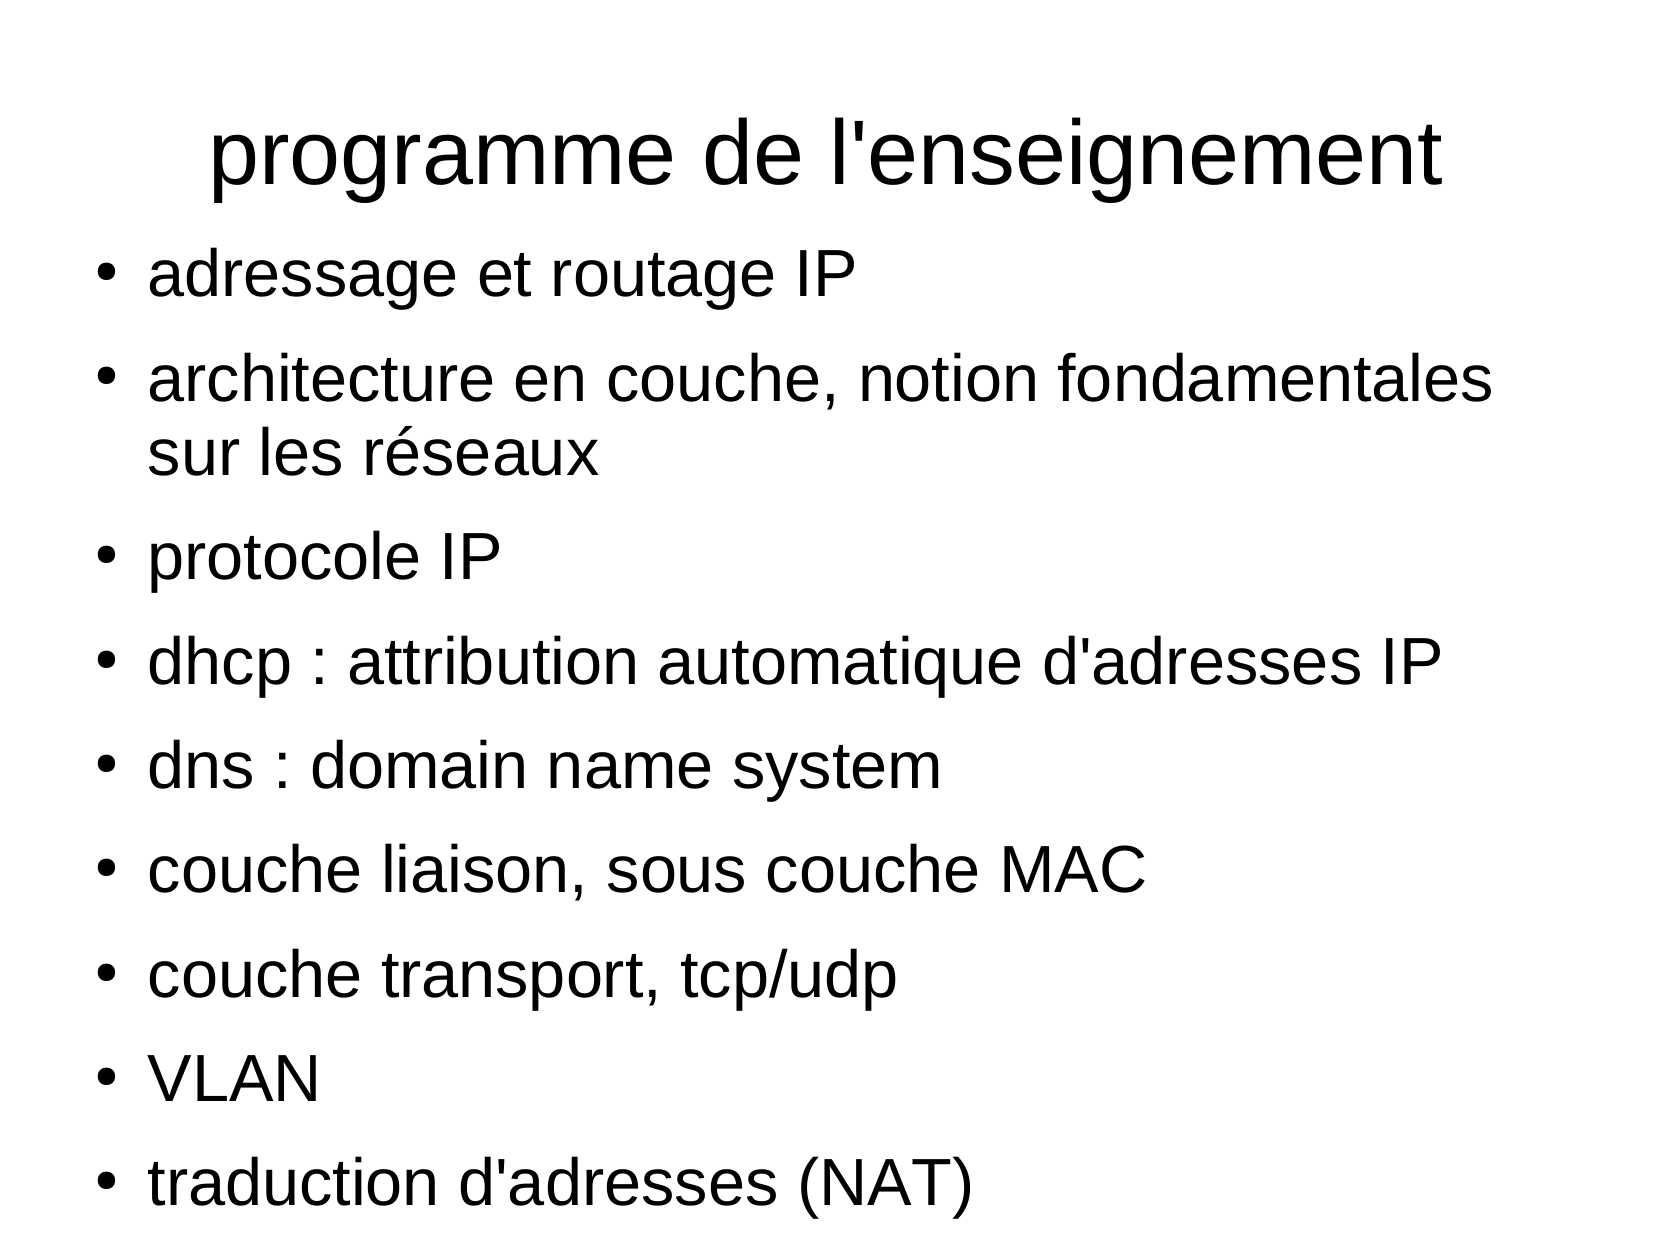

# programme de l'enseignement
adressage et routage IP
architecture en couche, notion fondamentales sur les réseaux
protocole IP
dhcp : attribution automatique d'adresses IP
dns : domain name system
couche liaison, sous couche MAC
couche transport, tcp/udp
VLAN
traduction d'adresses (NAT)